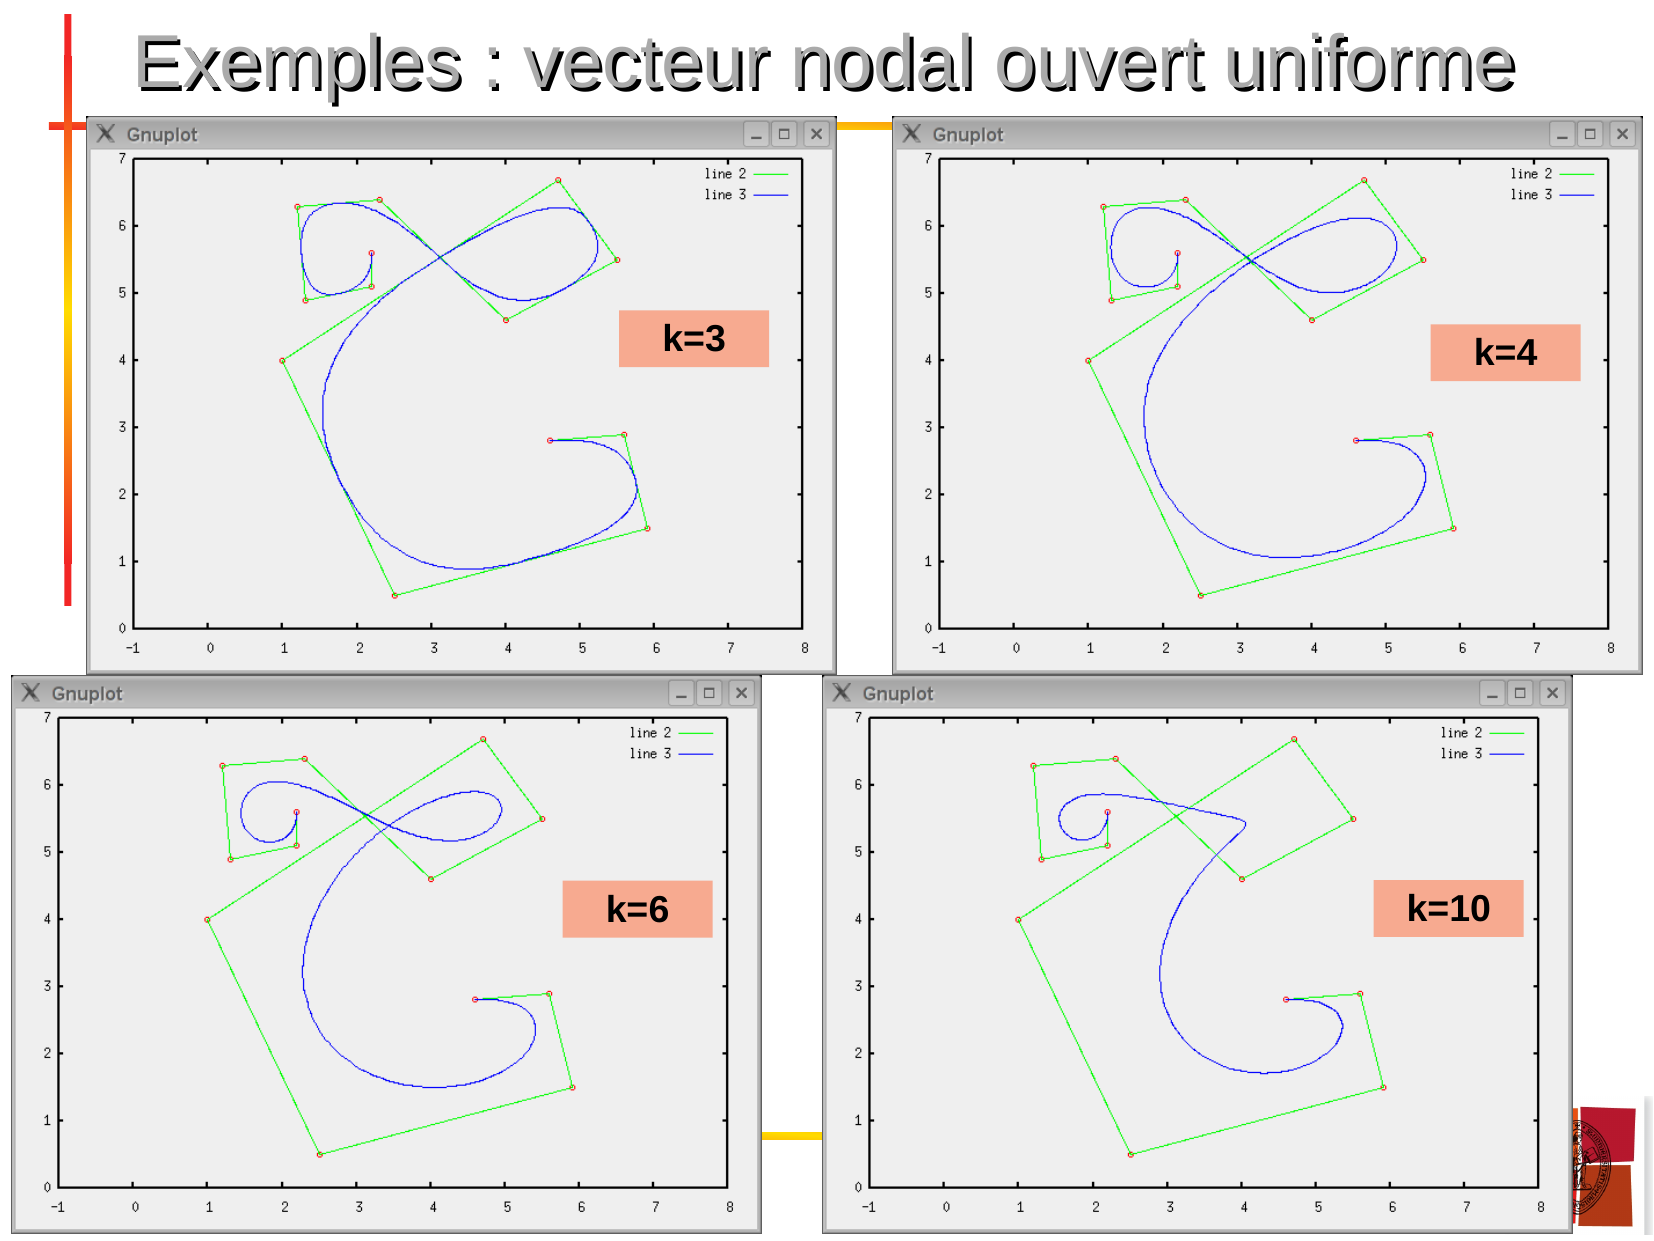

# Exemples : vecteur nodal ouvert uniforme
k=3
k=4
k=10
k=6